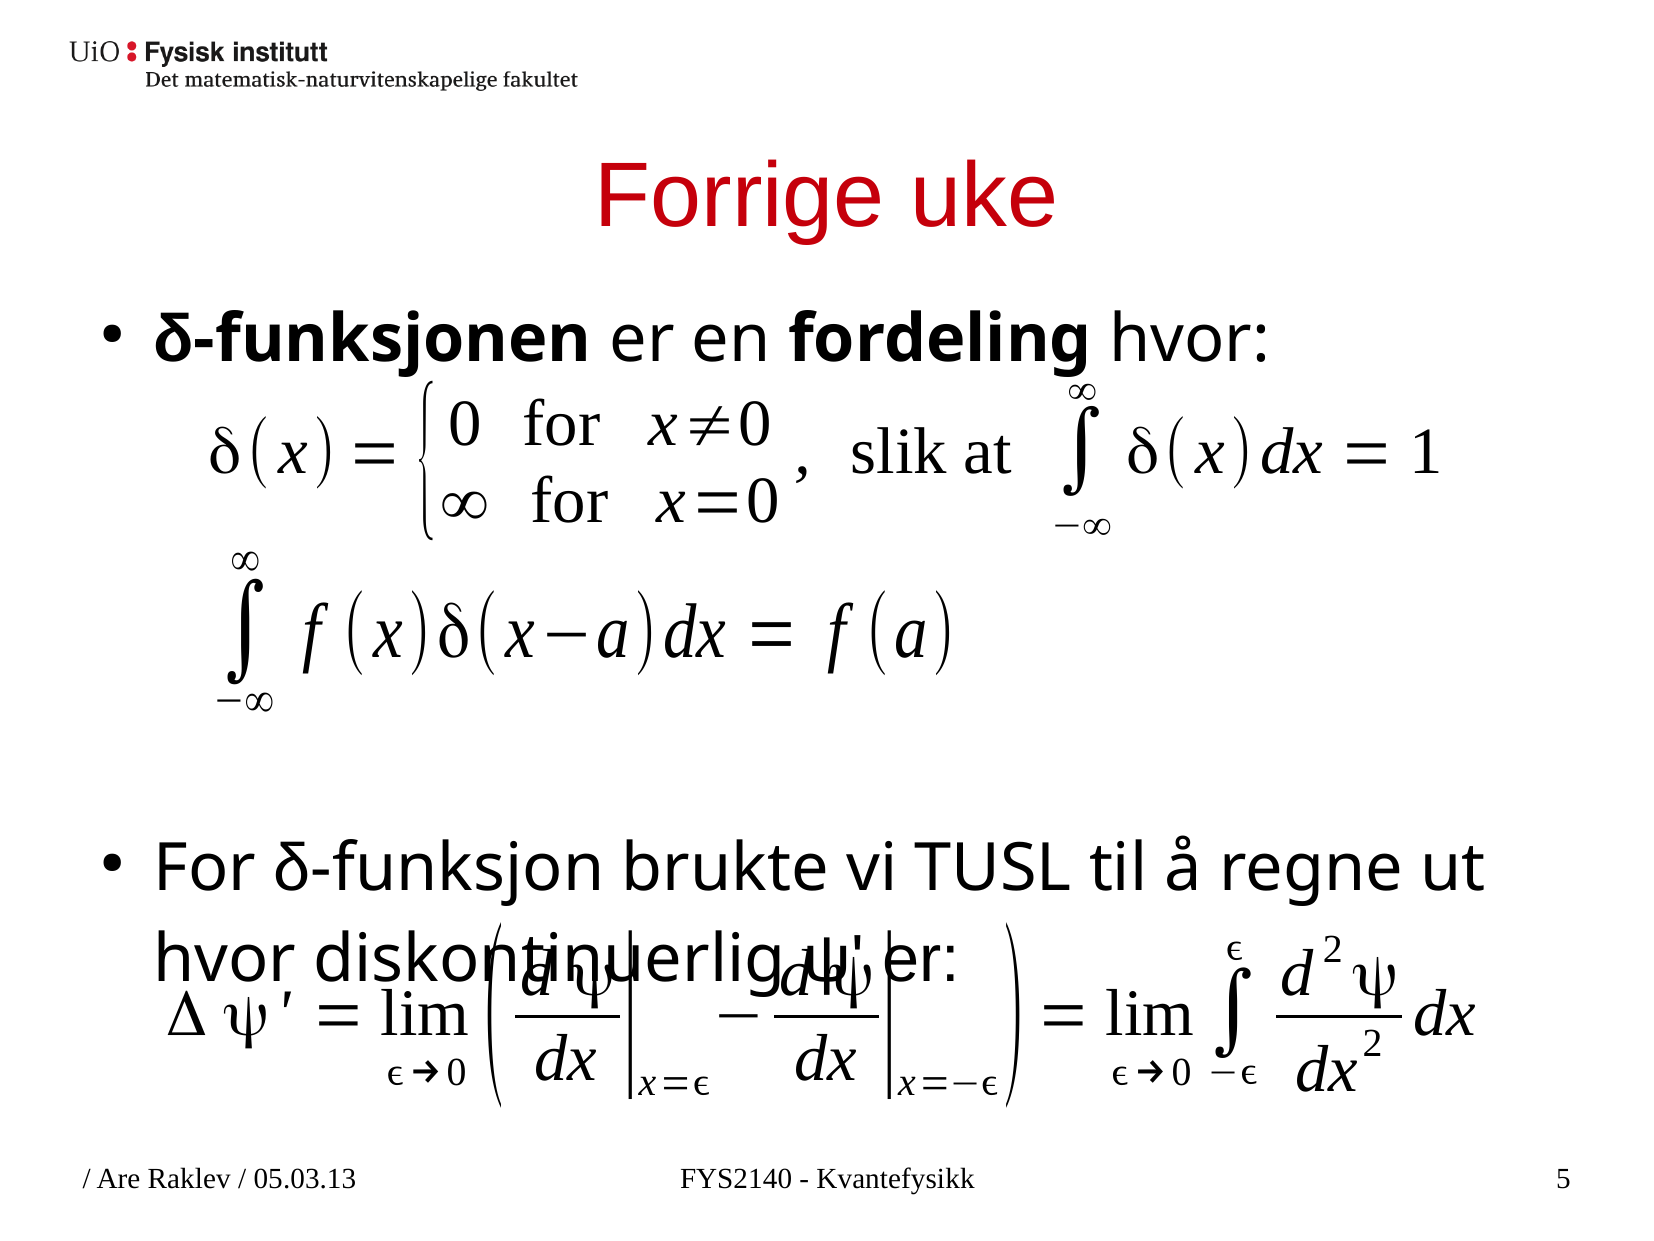

# Forrige uke
δ-funksjonen er en fordeling hvor:
For δ-funksjon brukte vi TUSL til å regne ut hvor diskontinuerlig ψ' er:
/ Are Raklev / 05.03.13
FYS2140 - Kvantefysikk
5